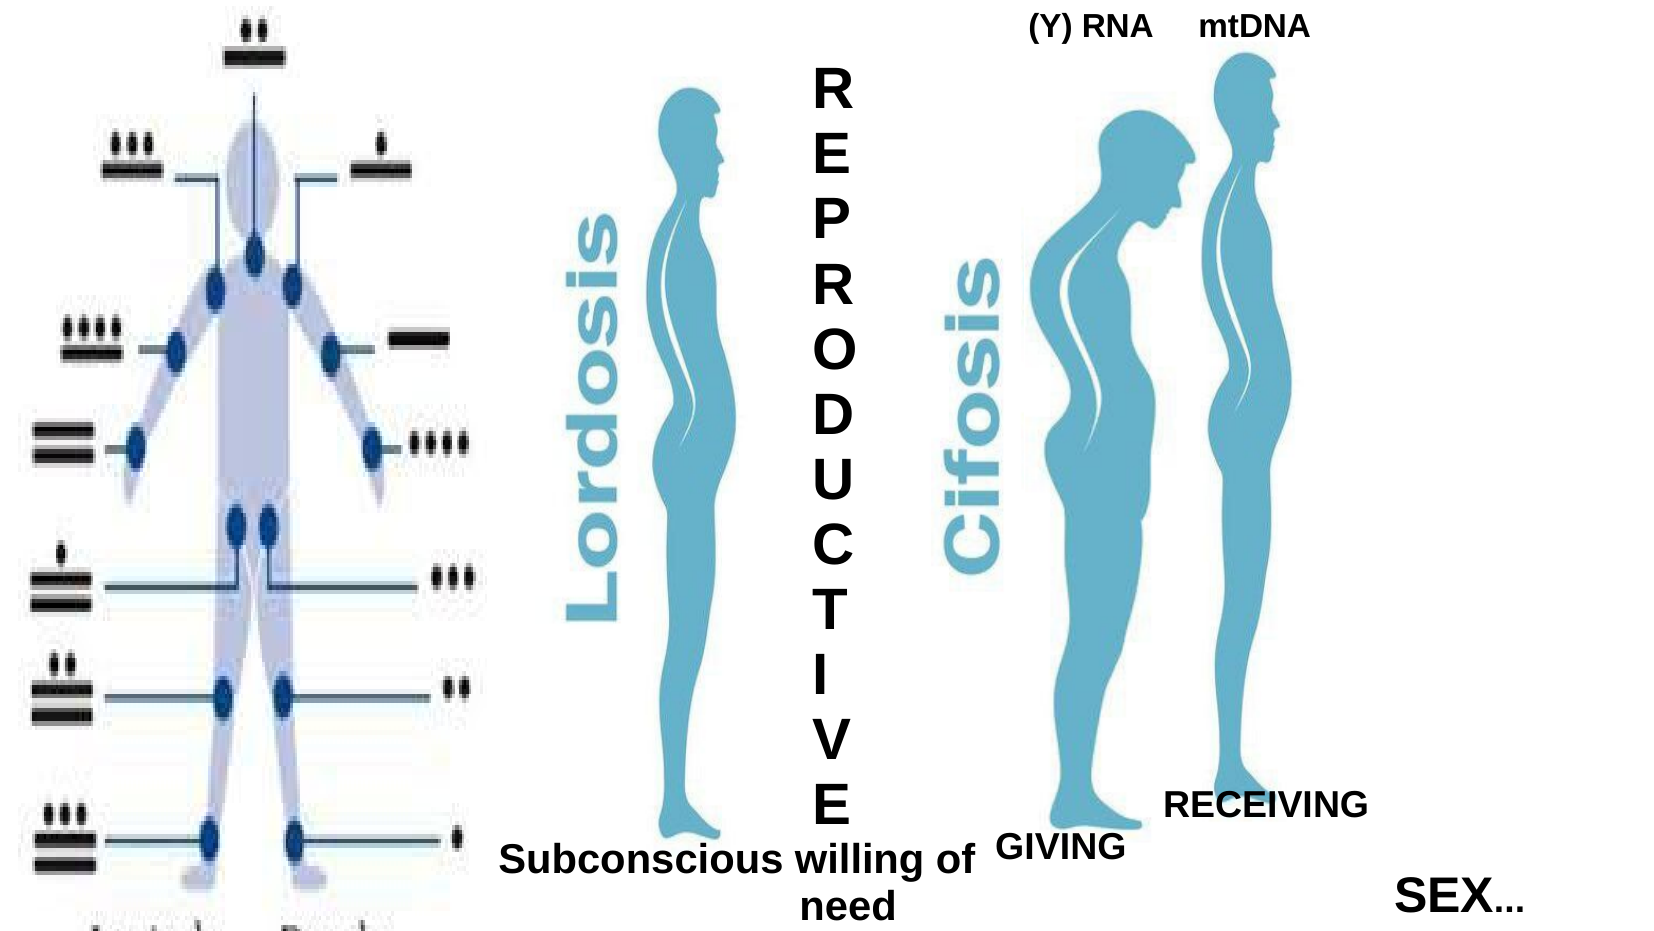

(Y) RNA mtDNA
REPRODUCTIVE
 RECEIVING
GIVING
 SEX...
 Subconscious willing of
 need